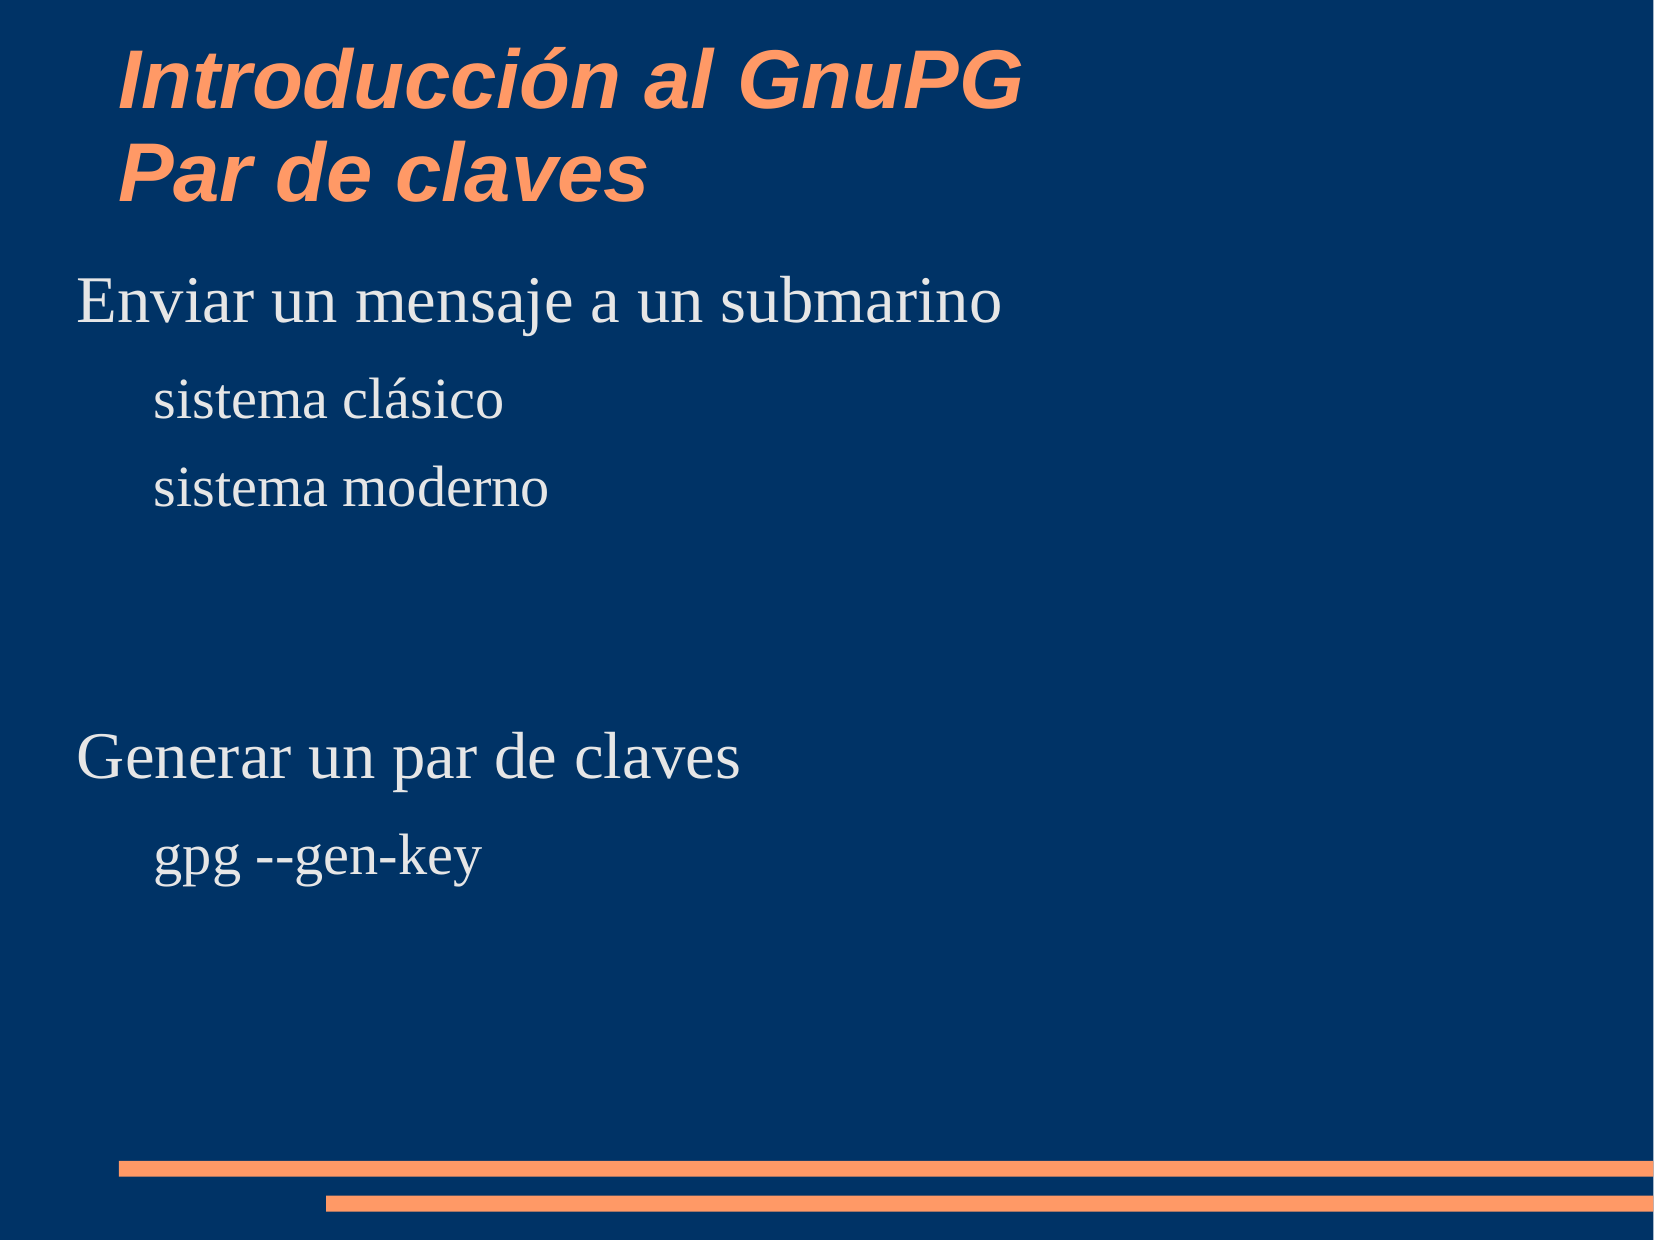

# Introducción al GnuPG Par de claves
Enviar un mensaje a un submarino
sistema clásico
sistema moderno
Generar un par de claves
gpg --gen-key